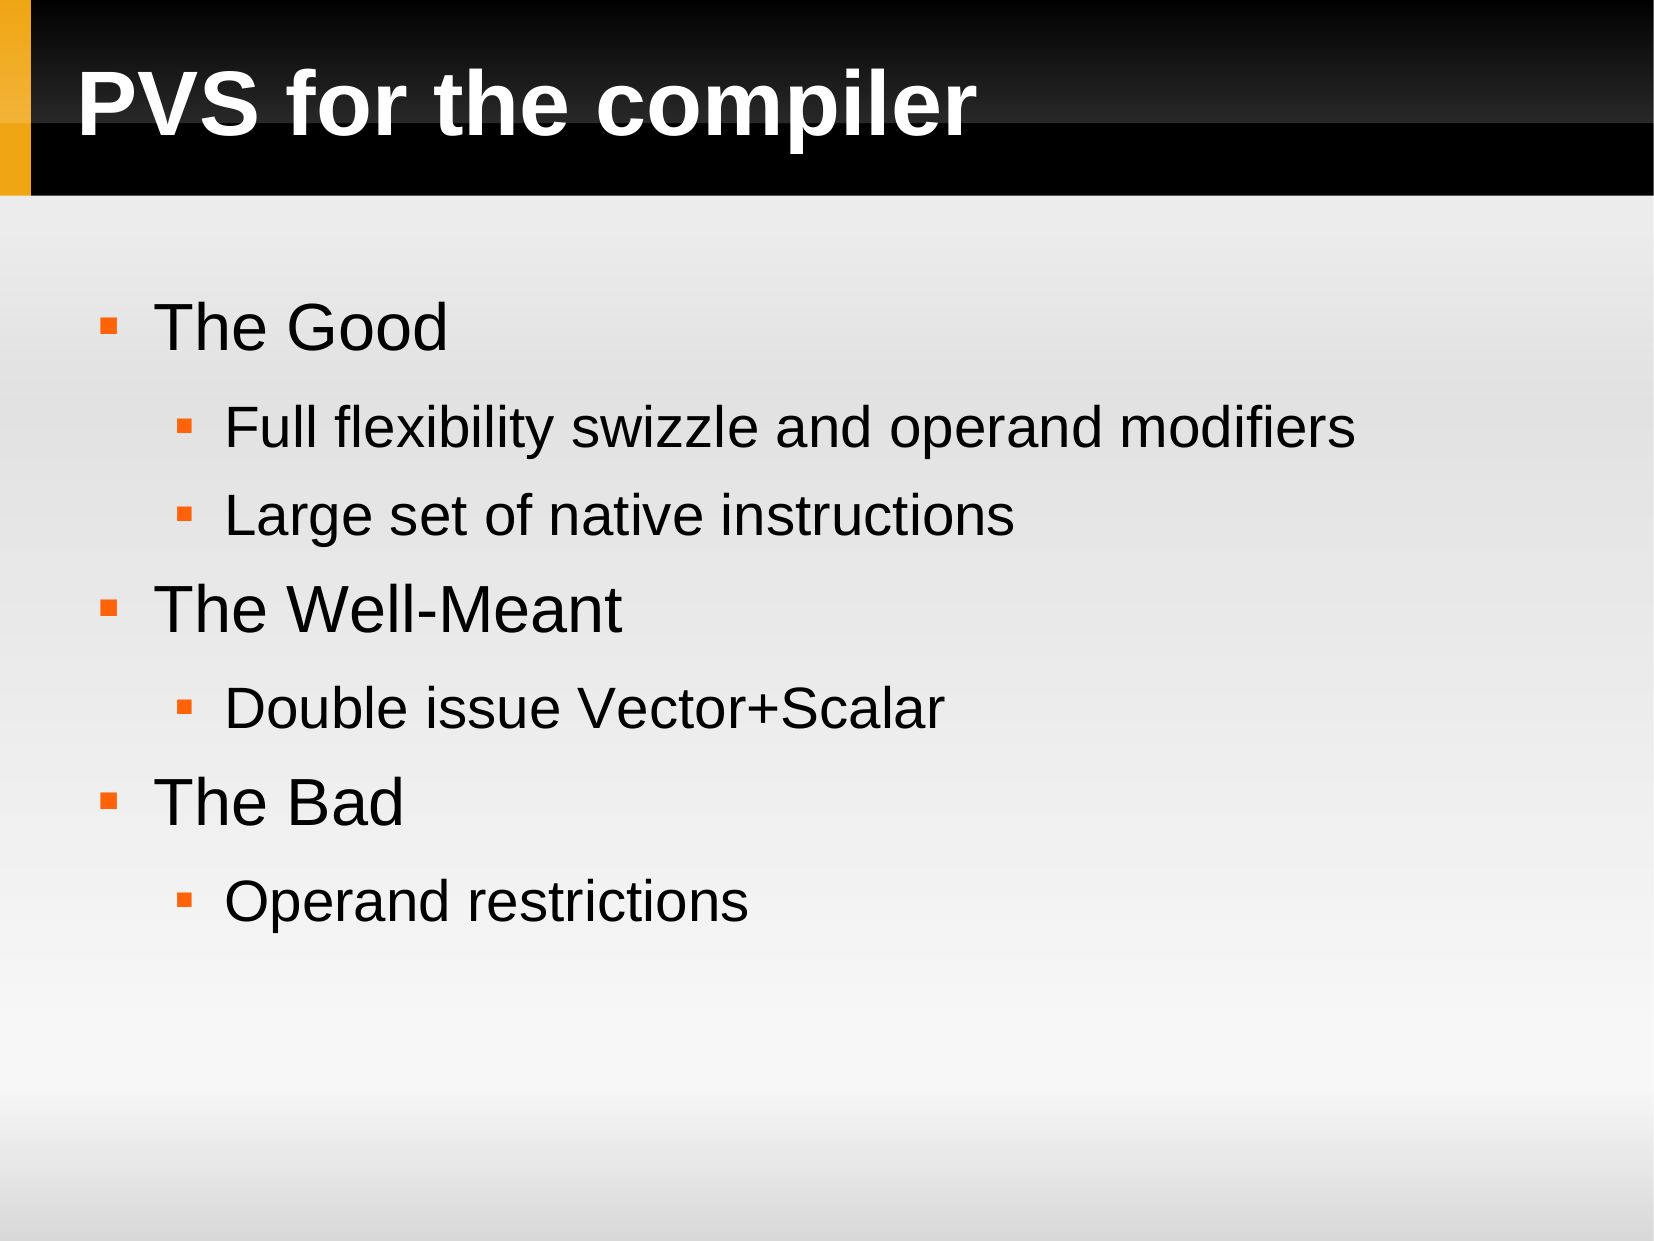

# PVS for the compiler
The Good
Full flexibility swizzle and operand modifiers
Large set of native instructions
The Well-Meant
Double issue Vector+Scalar
The Bad
Operand restrictions